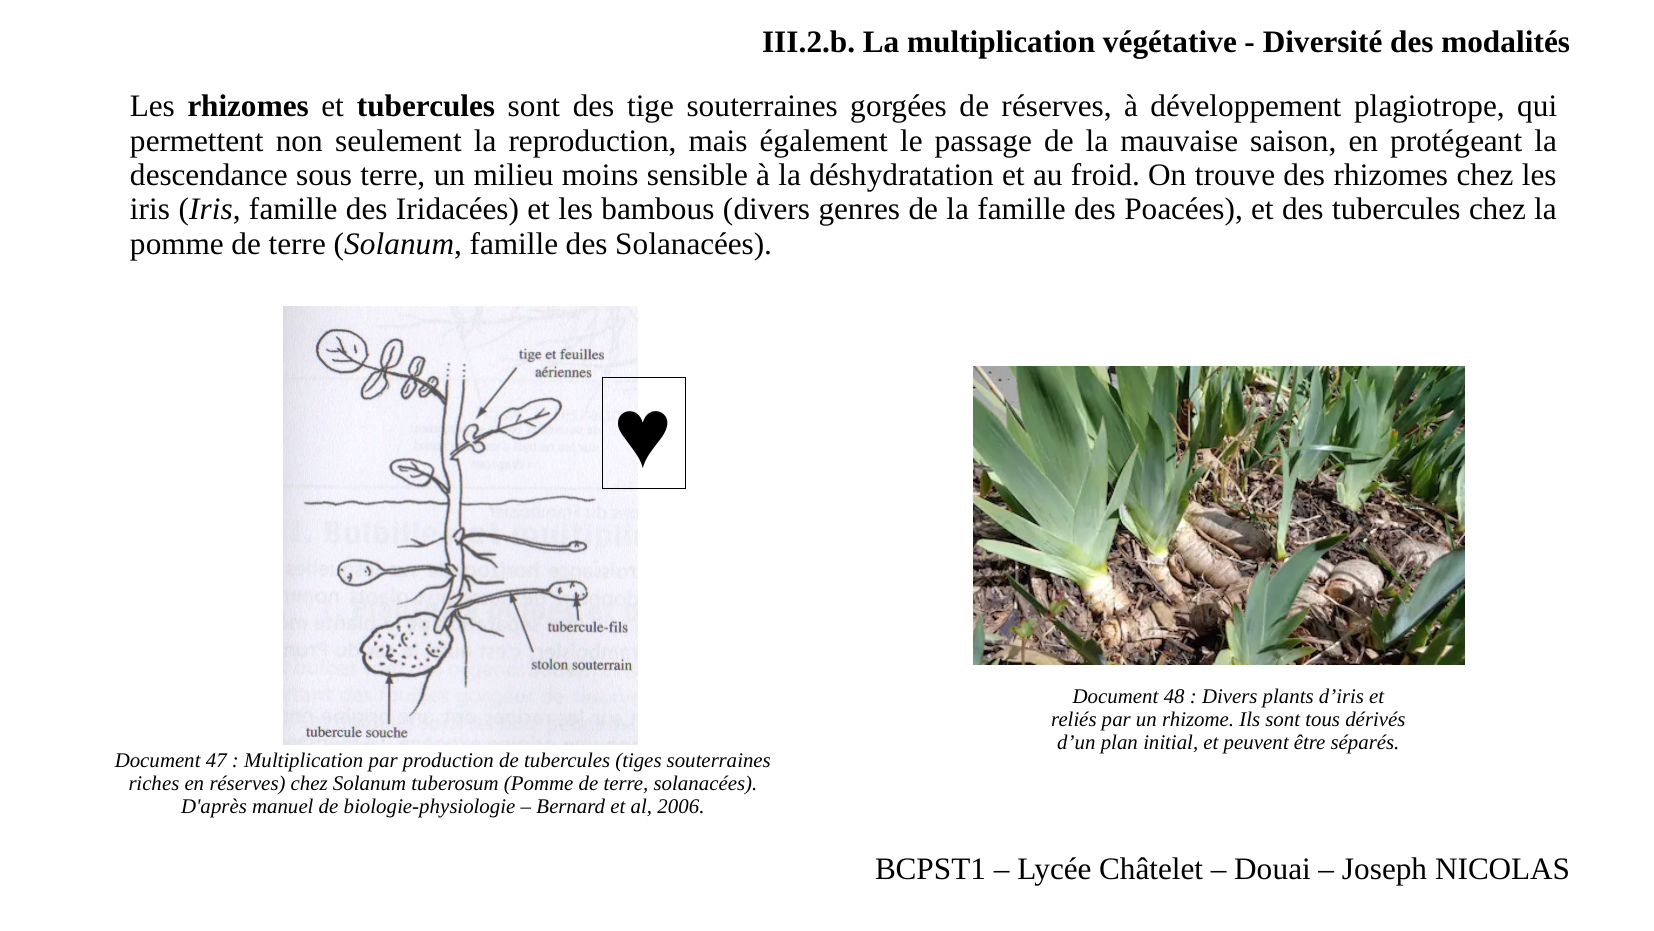

III.2.b. La multiplication végétative - Diversité des modalités
Les rhizomes et tubercules sont des tige souterraines gorgées de réserves, à développement plagiotrope, qui permettent non seulement la reproduction, mais également le passage de la mauvaise saison, en protégeant la descendance sous terre, un milieu moins sensible à la déshydratation et au froid. On trouve des rhizomes chez les iris (Iris, famille des Iridacées) et les bambous (divers genres de la famille des Poacées), et des tubercules chez la pomme de terre (Solanum, famille des Solanacées).
♥
Document 48 : Divers plants d’iris et reliés par un rhizome. Ils sont tous dérivés d’un plan initial, et peuvent être séparés.
Document 47 : Multiplication par production de tubercules (tiges souterraines riches en réserves) chez Solanum tuberosum (Pomme de terre, solanacées). D'après manuel de biologie-physiologie – Bernard et al, 2006.
BCPST1 – Lycée Châtelet – Douai – Joseph NICOLAS